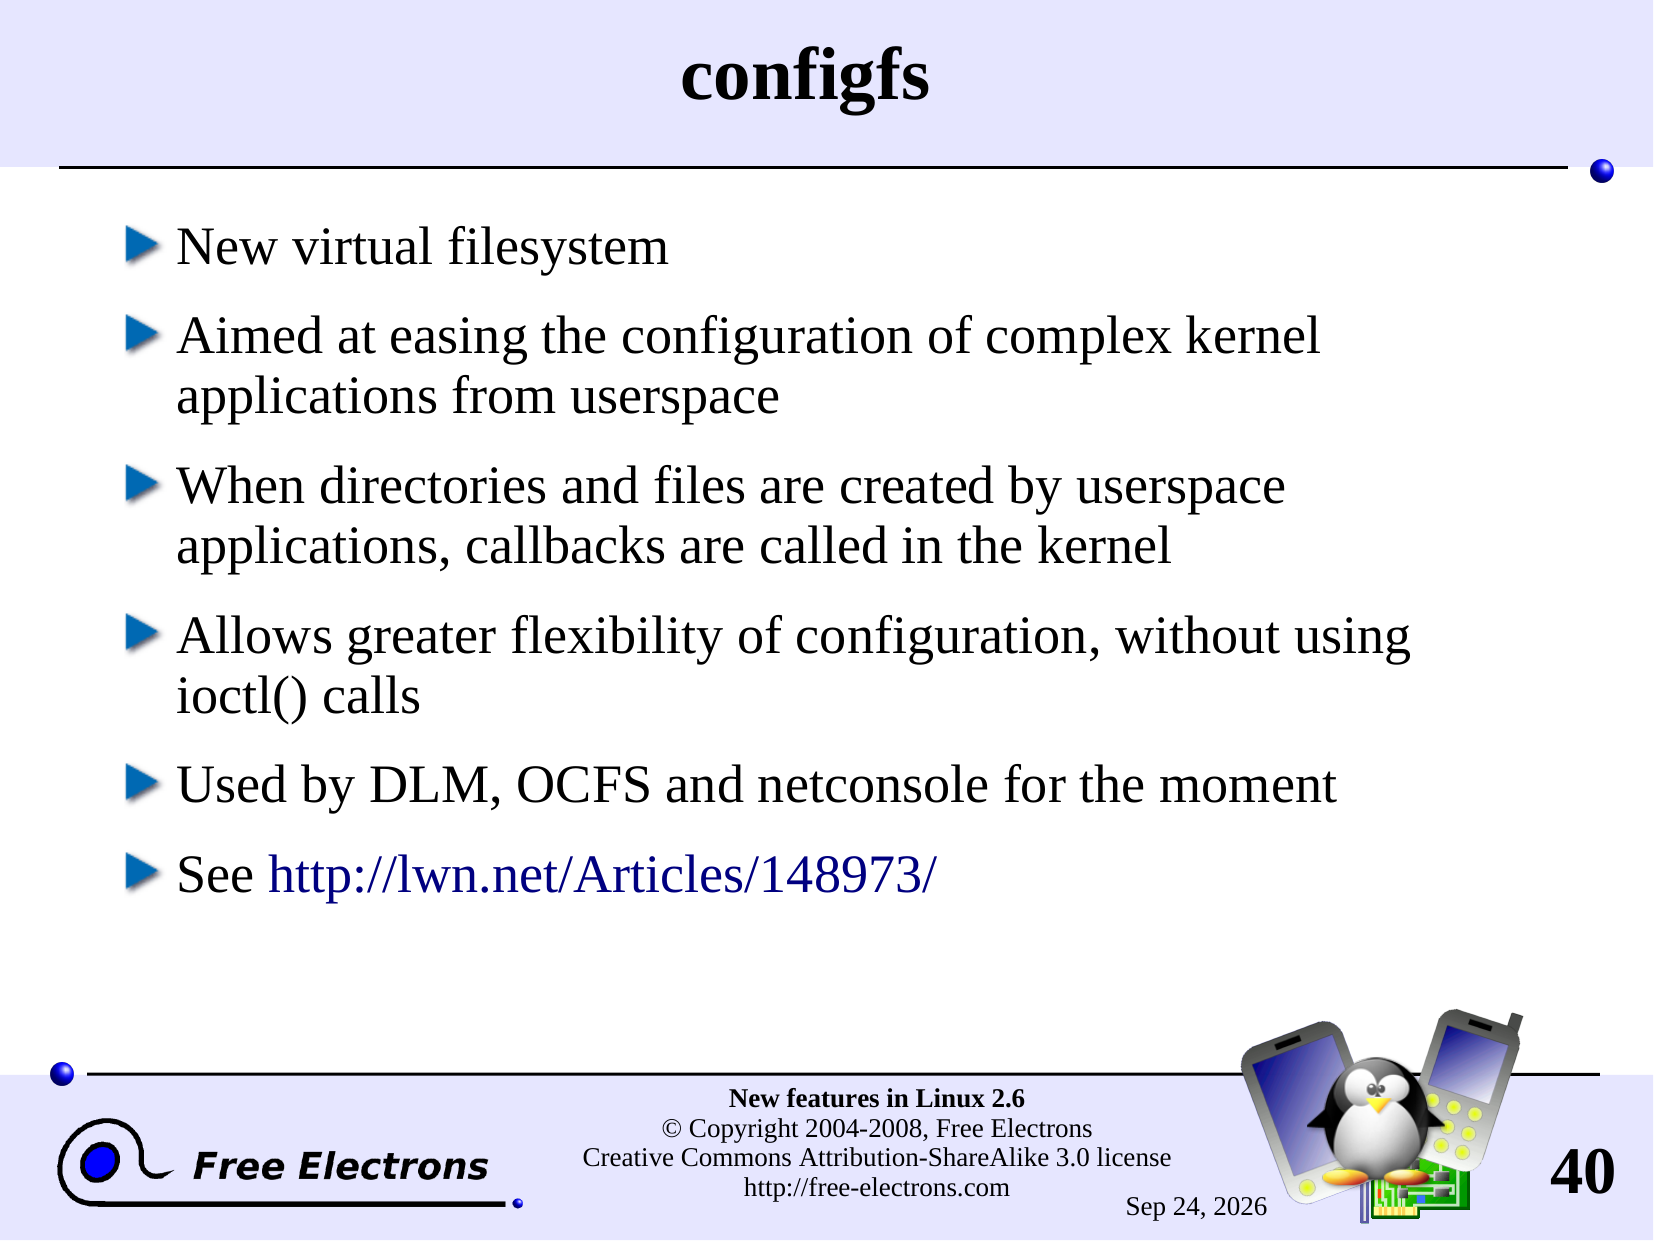

# configfs
New virtual filesystem
Aimed at easing the configuration of complex kernel applications from userspace
When directories and files are created by userspace applications, callbacks are called in the kernel
Allows greater flexibility of configuration, without using ioctl() calls
Used by DLM, OCFS and netconsole for the moment
See http://lwn.net/Articles/148973/